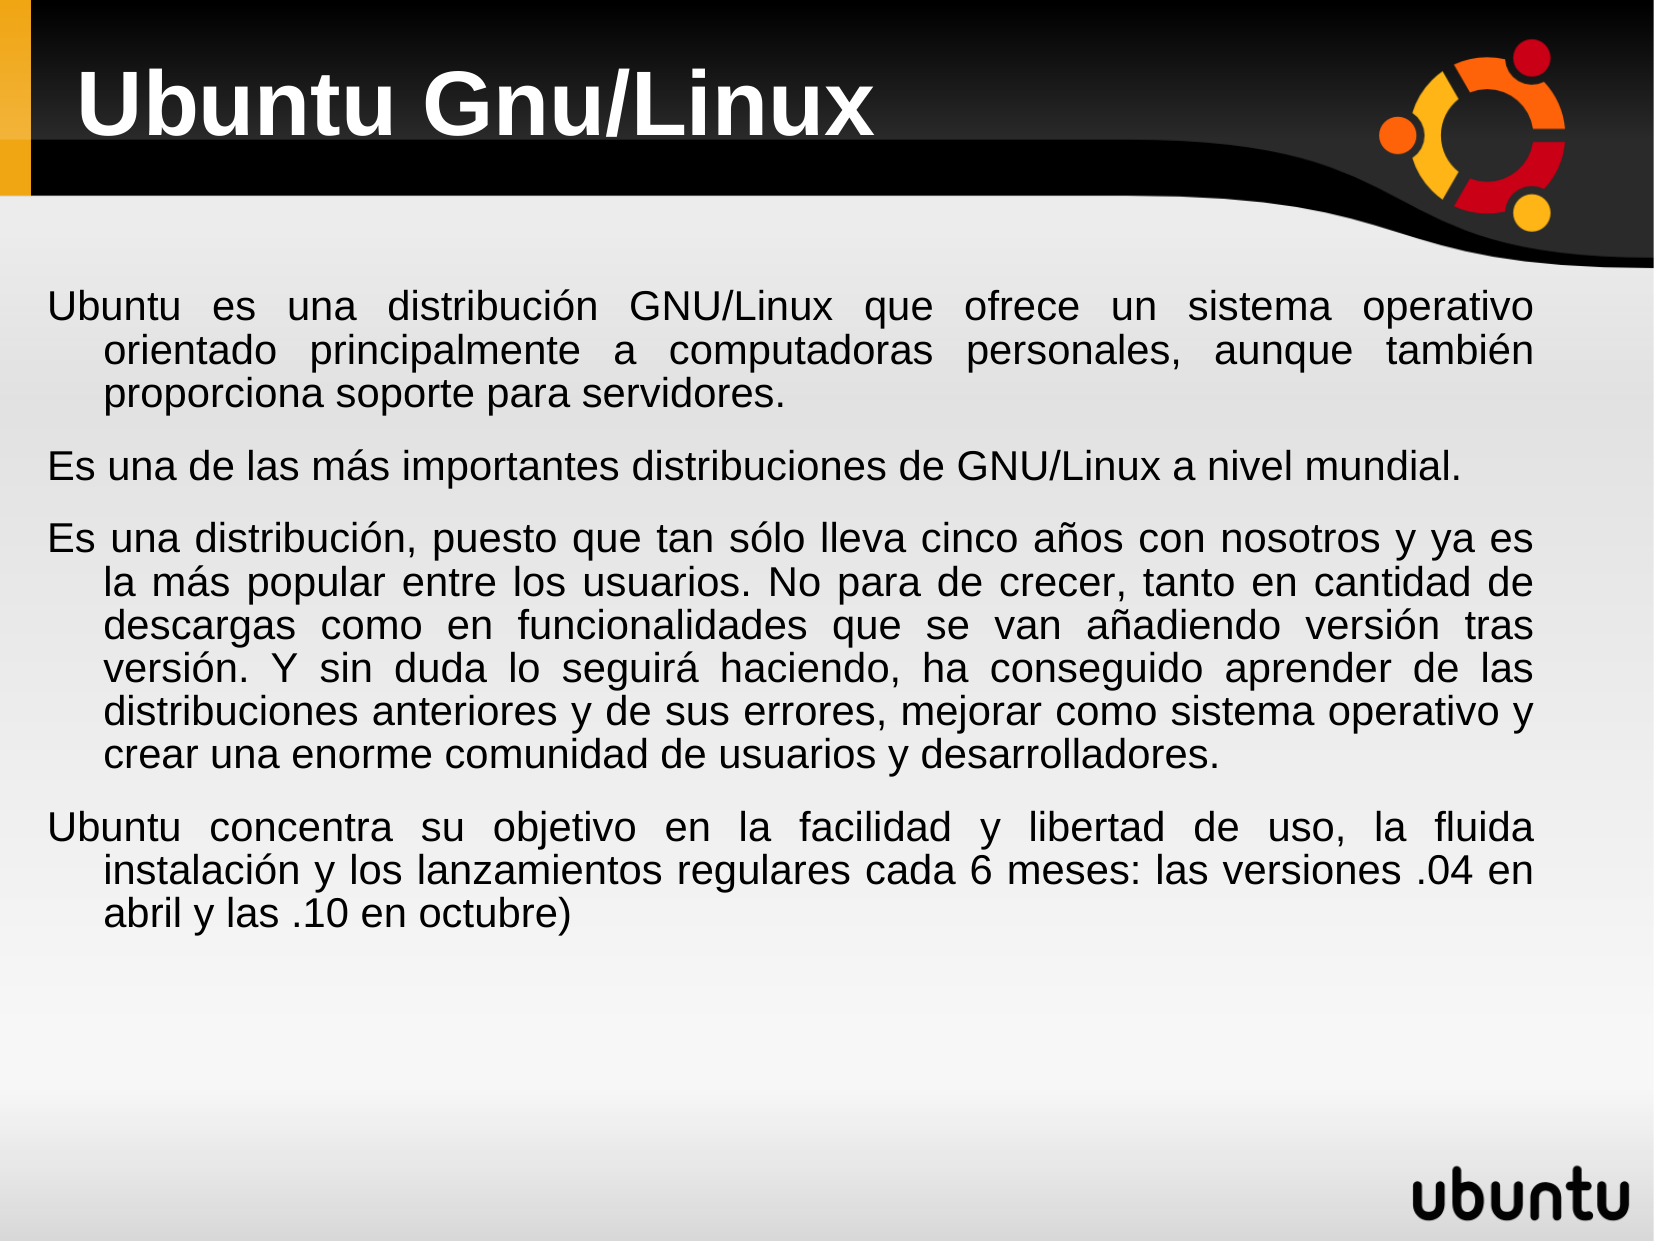

# Ubuntu Gnu/Linux
Ubuntu es una distribución GNU/Linux que ofrece un sistema operativo orientado principalmente a computadoras personales, aunque también proporciona soporte para servidores.
Es una de las más importantes distribuciones de GNU/Linux a nivel mundial.
Es una distribución, puesto que tan sólo lleva cinco años con nosotros y ya es la más popular entre los usuarios. No para de crecer, tanto en cantidad de descargas como en funcionalidades que se van añadiendo versión tras versión. Y sin duda lo seguirá haciendo, ha conseguido aprender de las distribuciones anteriores y de sus errores, mejorar como sistema operativo y crear una enorme comunidad de usuarios y desarrolladores.
Ubuntu concentra su objetivo en la facilidad y libertad de uso, la fluida instalación y los lanzamientos regulares cada 6 meses: las versiones .04 en abril y las .10 en octubre)